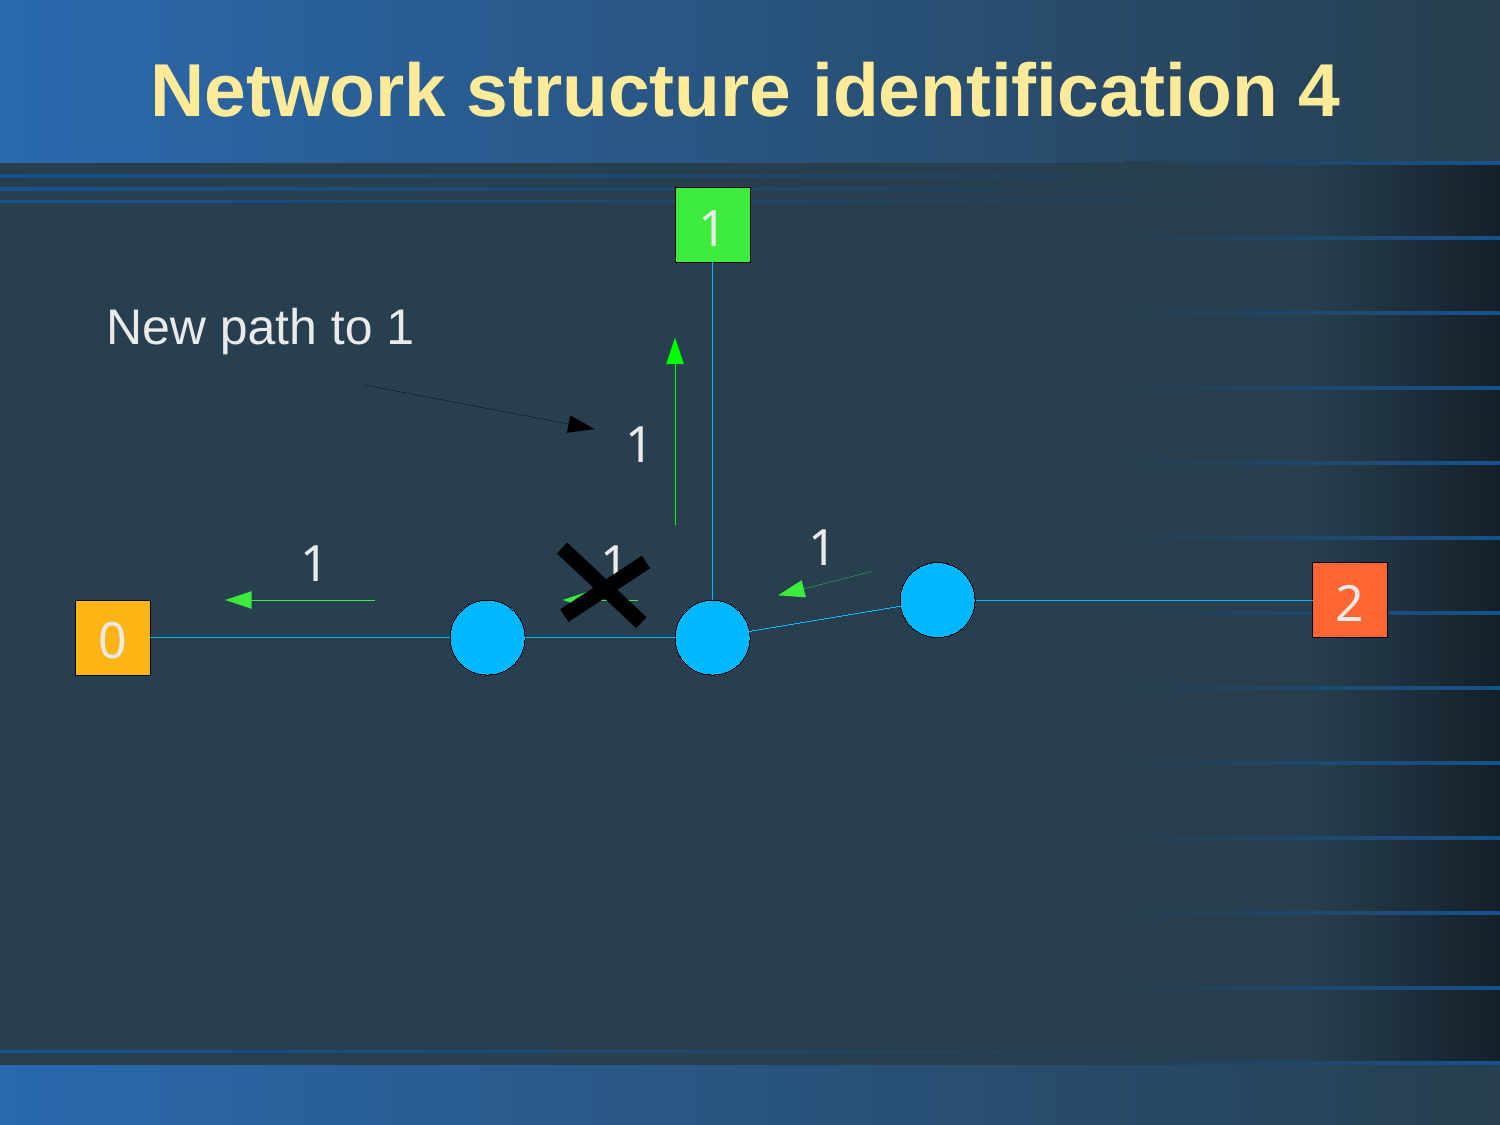

# Network structure identification 4
1
New path to 1
1
1
1
1
2
0